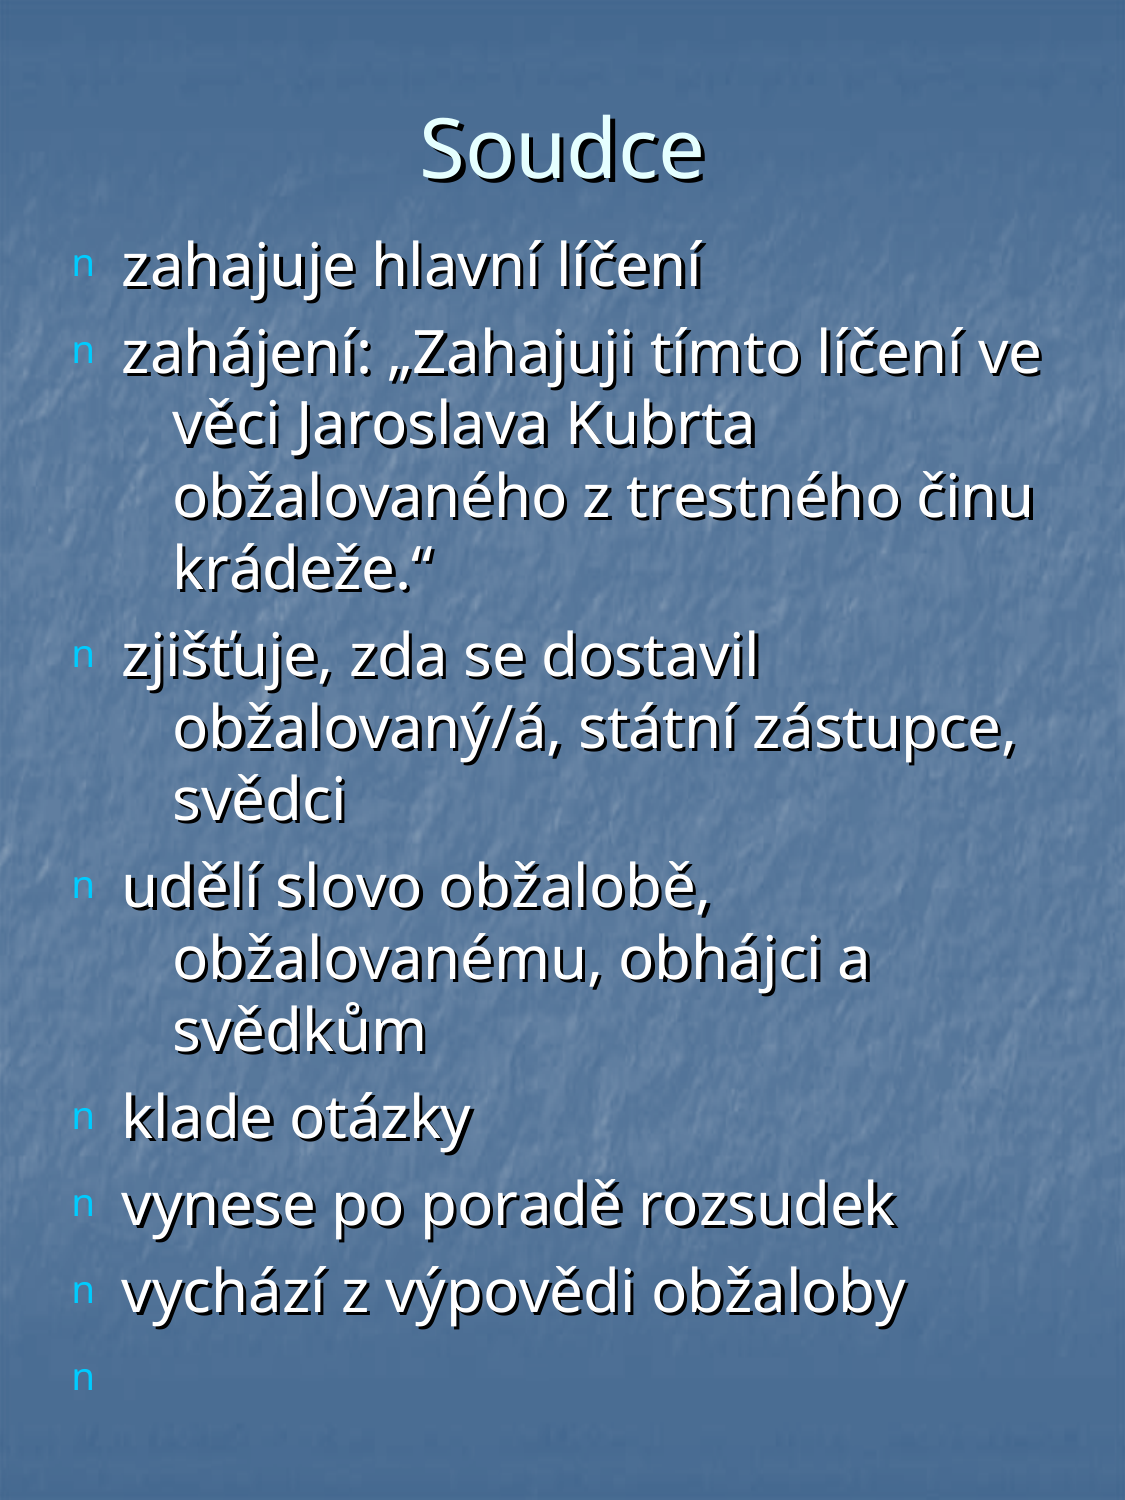

# Soudce
zahajuje hlavní líčení
zahájení: „Zahajuji tímto líčení ve věci Jaroslava Kubrta obžalovaného z trestného činu krádeže.“
zjišťuje, zda se dostavil obžalovaný/á, státní zástupce, svědci
udělí slovo obžalobě, obžalovanému, obhájci a svědkům
klade otázky
vynese po poradě rozsudek
vychází z výpovědi obžaloby